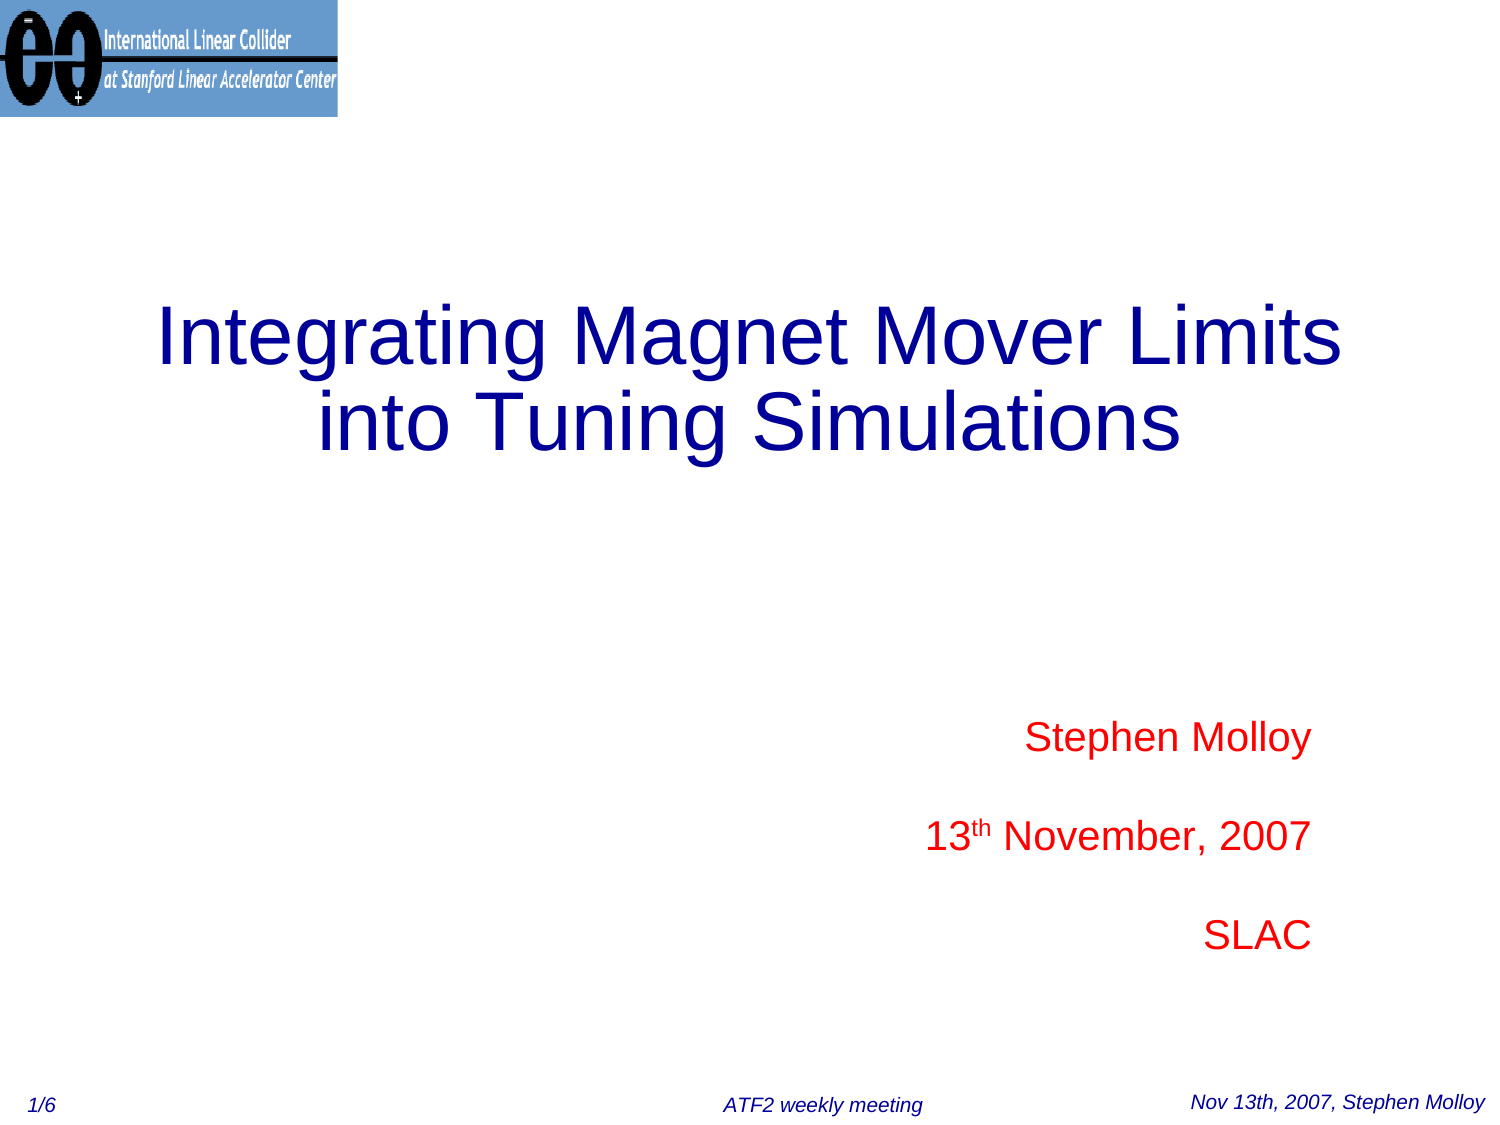

# Integrating Magnet Mover Limits into Tuning Simulations
Stephen Molloy
13th November, 2007
SLAC